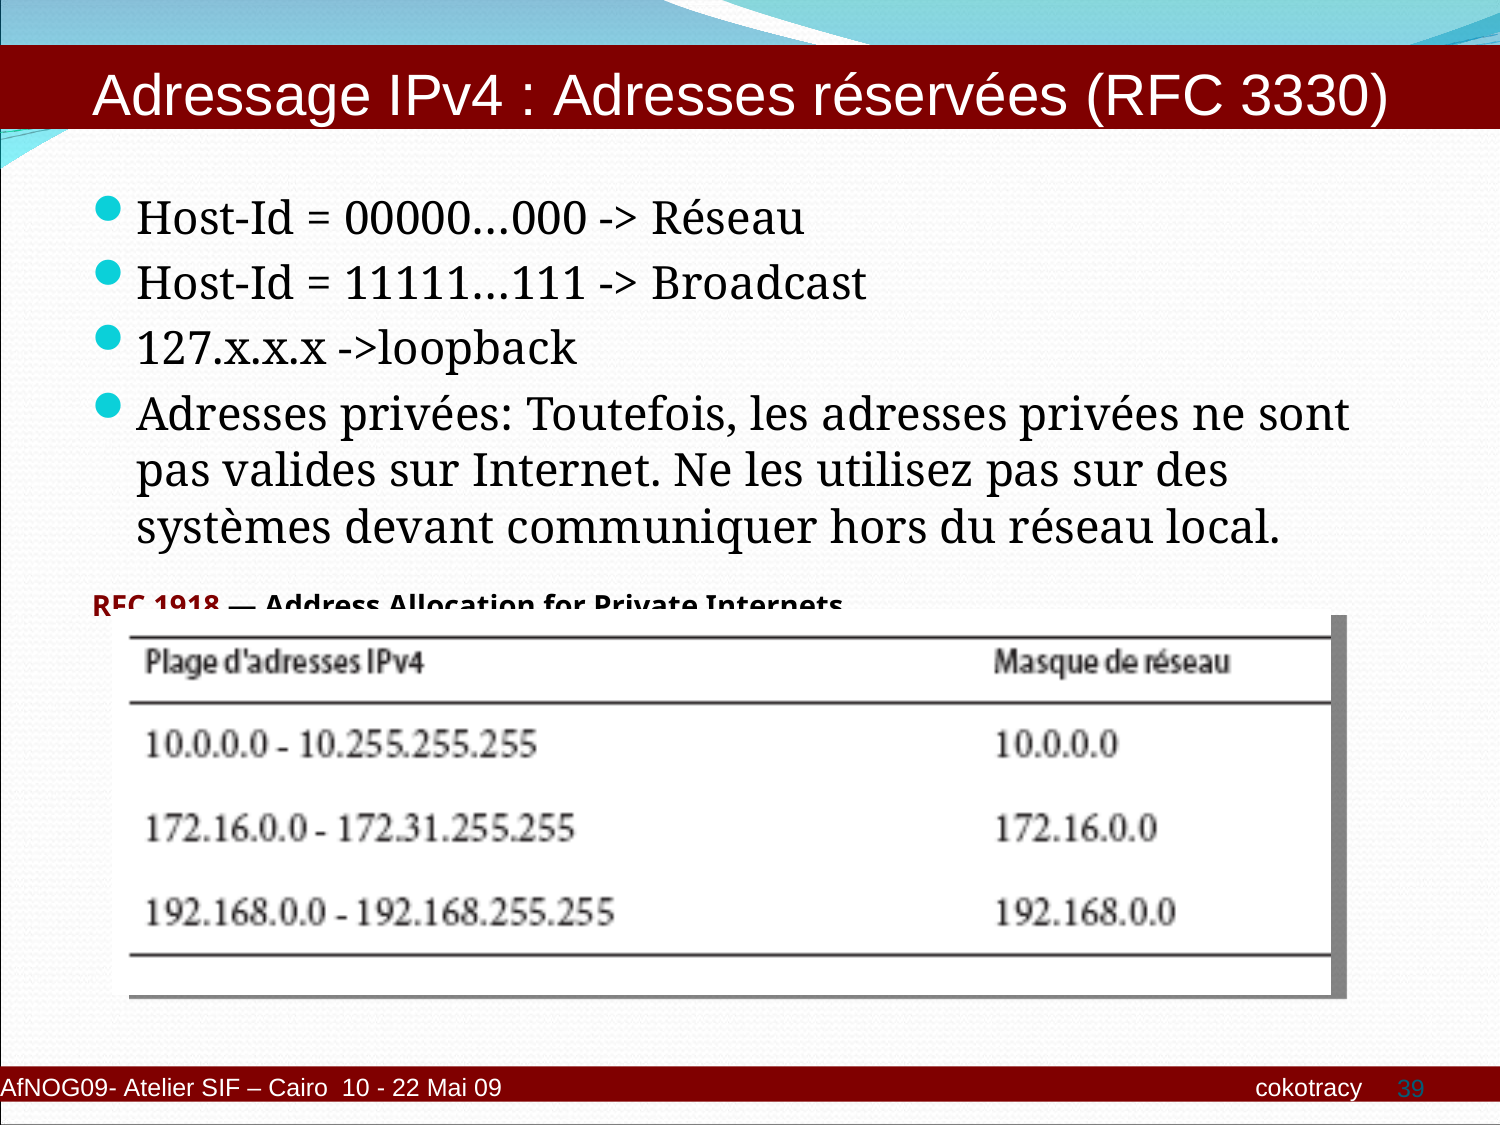

Adressage IPv4 : Adresses réservées (RFC 3330)
# Host-Id = 00000…000 -> Réseau
Host-Id = 11111…111 -> Broadcast
127.x.x.x ->loopback
Adresses privées: Toutefois, les adresses privées ne sont pas valides sur Internet. Ne les utilisez pas sur des systèmes devant communiquer hors du réseau local.
RFC 1918 — Address Allocation for Private Internets
AfNOG09- Atelier SIF – Cairo 10 - 22 Mai 09 cokotracy